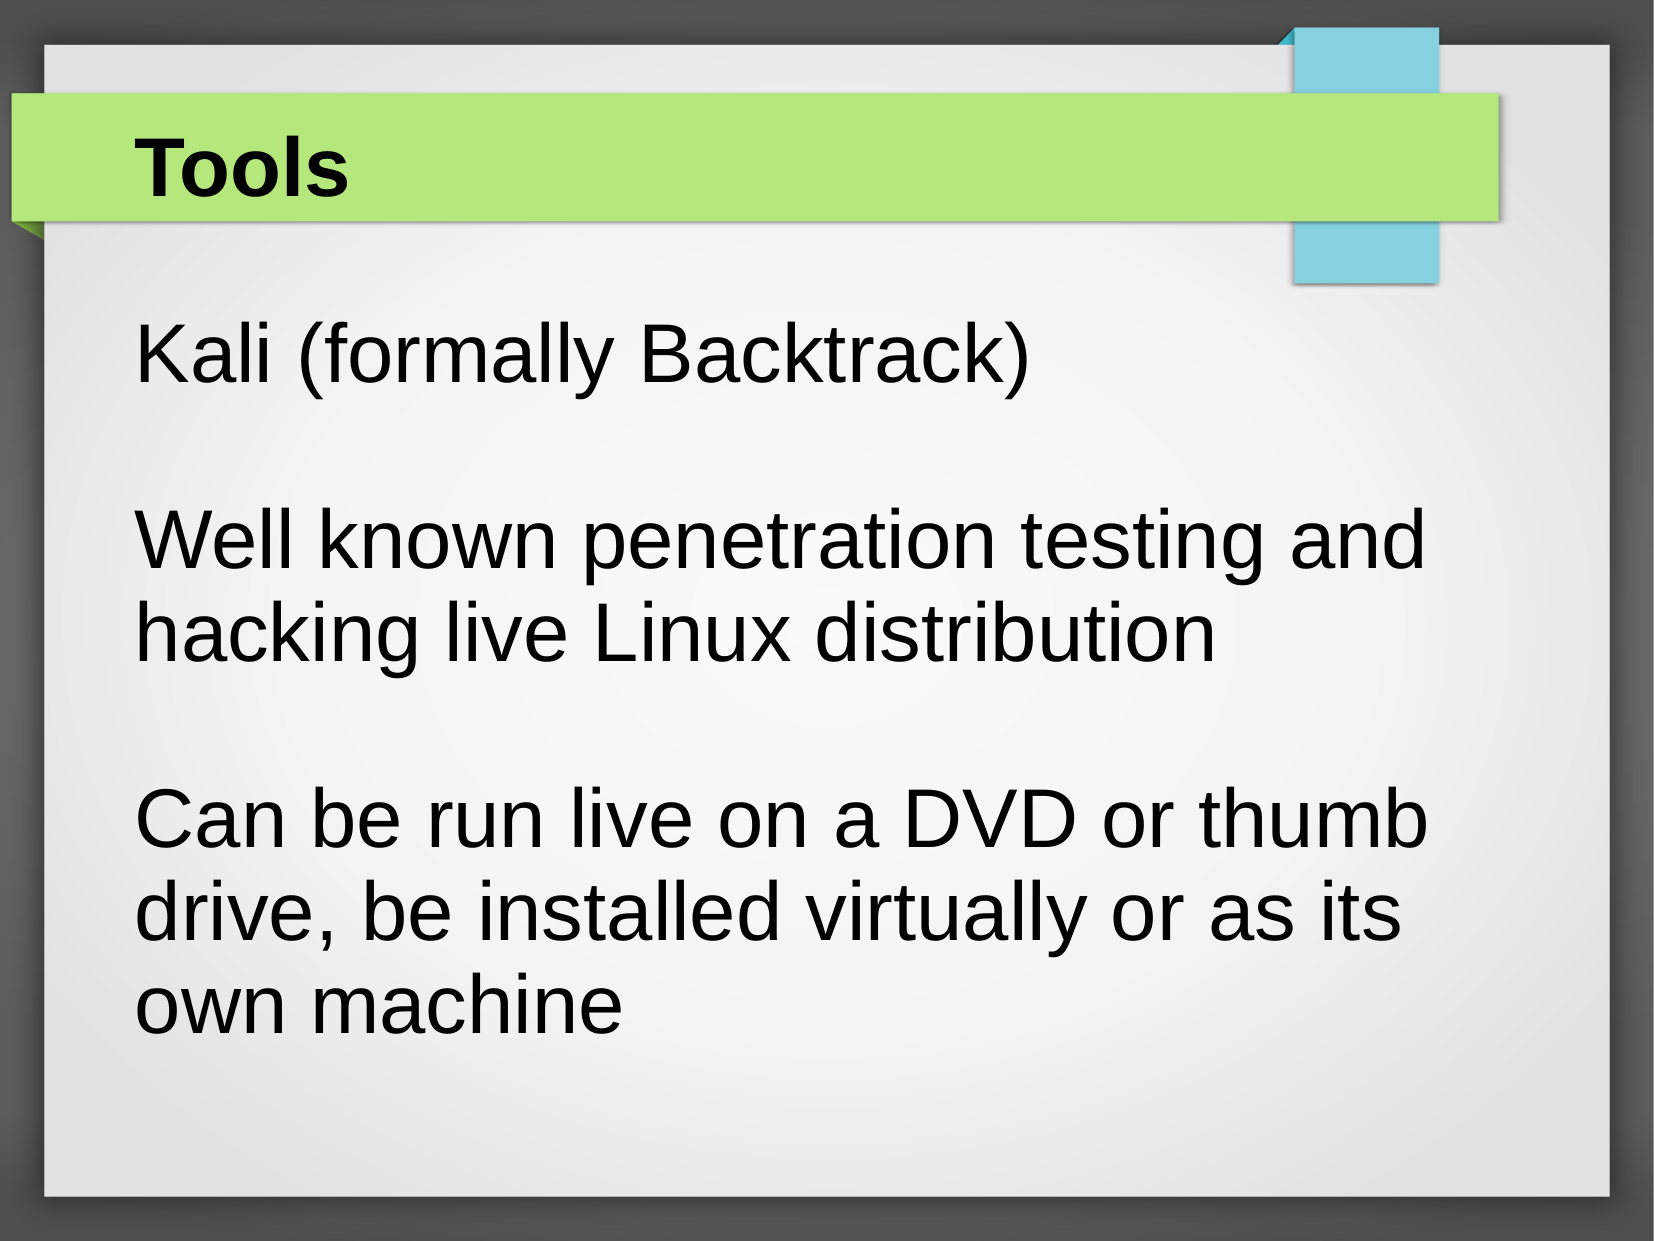

Tools
Kali (formally Backtrack)
Well known penetration testing and
hacking live Linux distribution
Can be run live on a DVD or thumb
drive, be installed virtually or as its
own machine